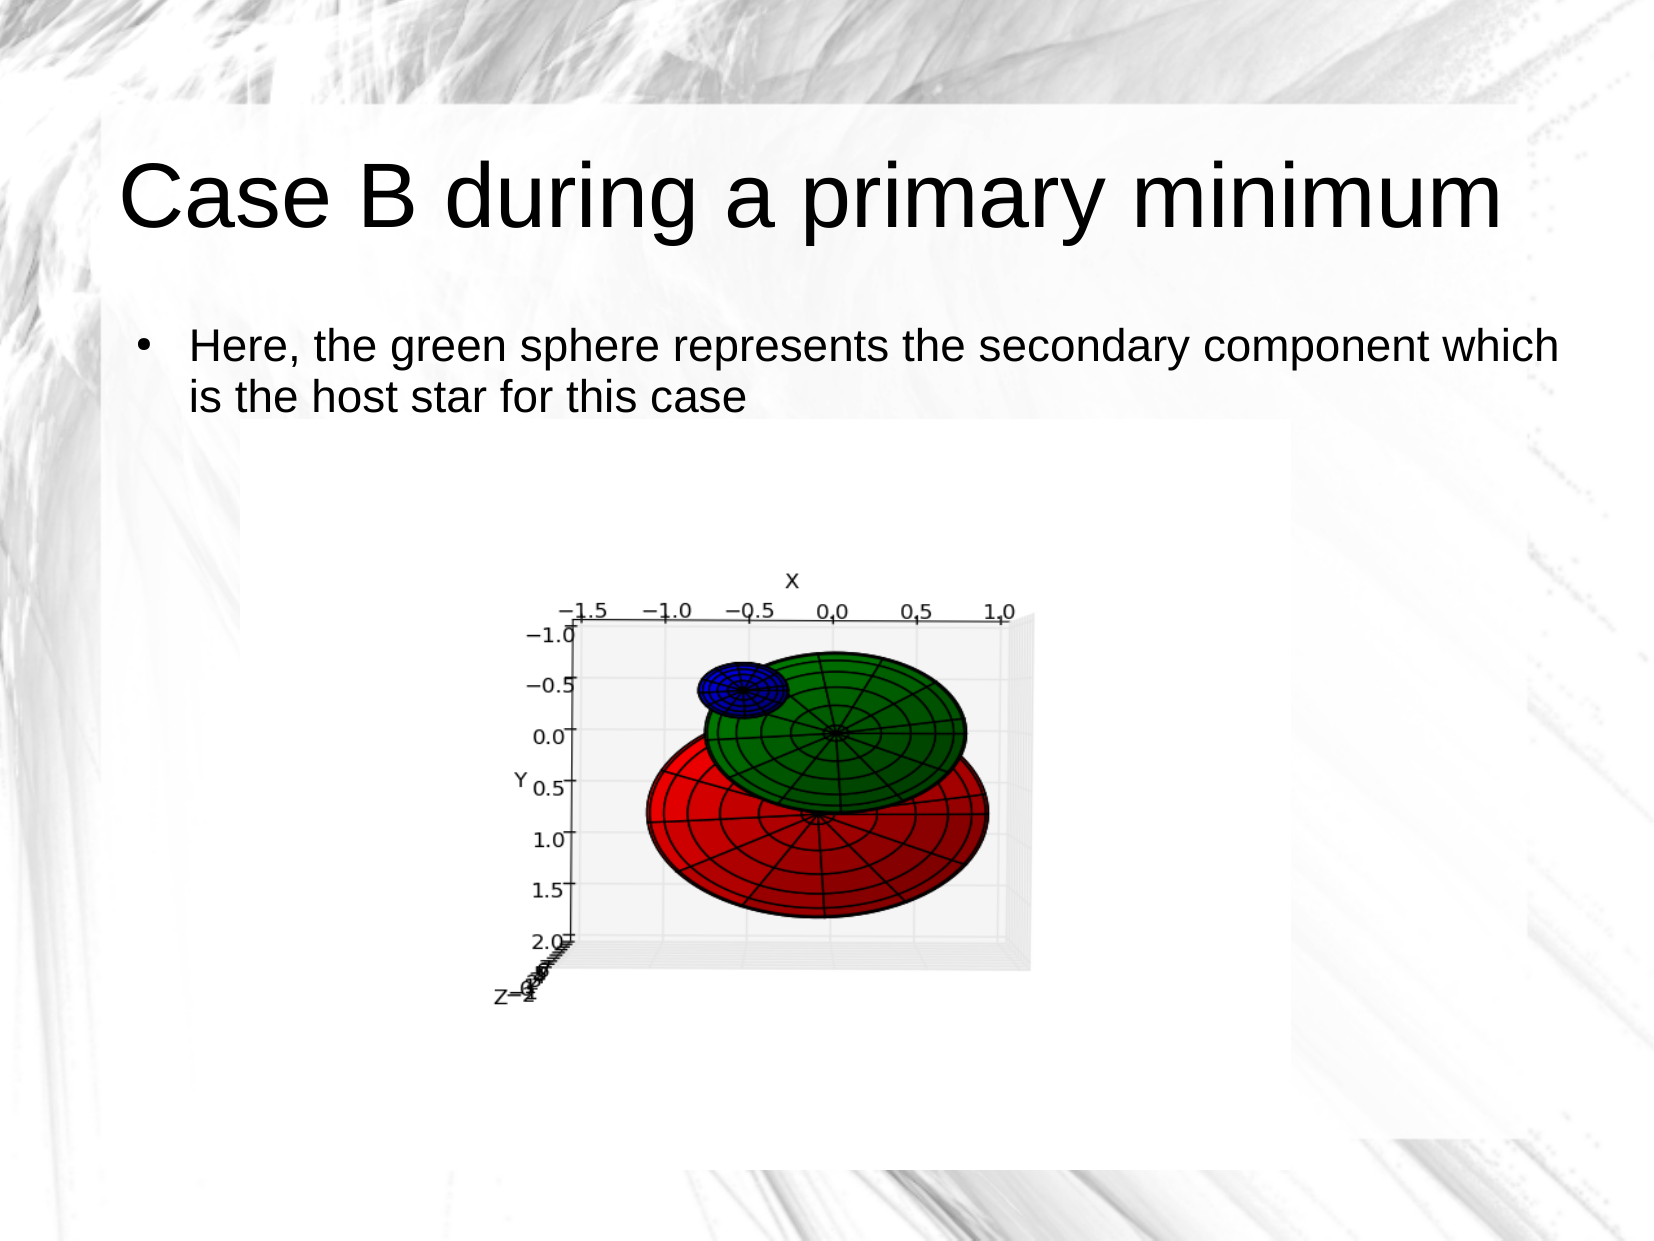

# Case B during a primary minimum
Here, the green sphere represents the secondary component which is the host star for this case